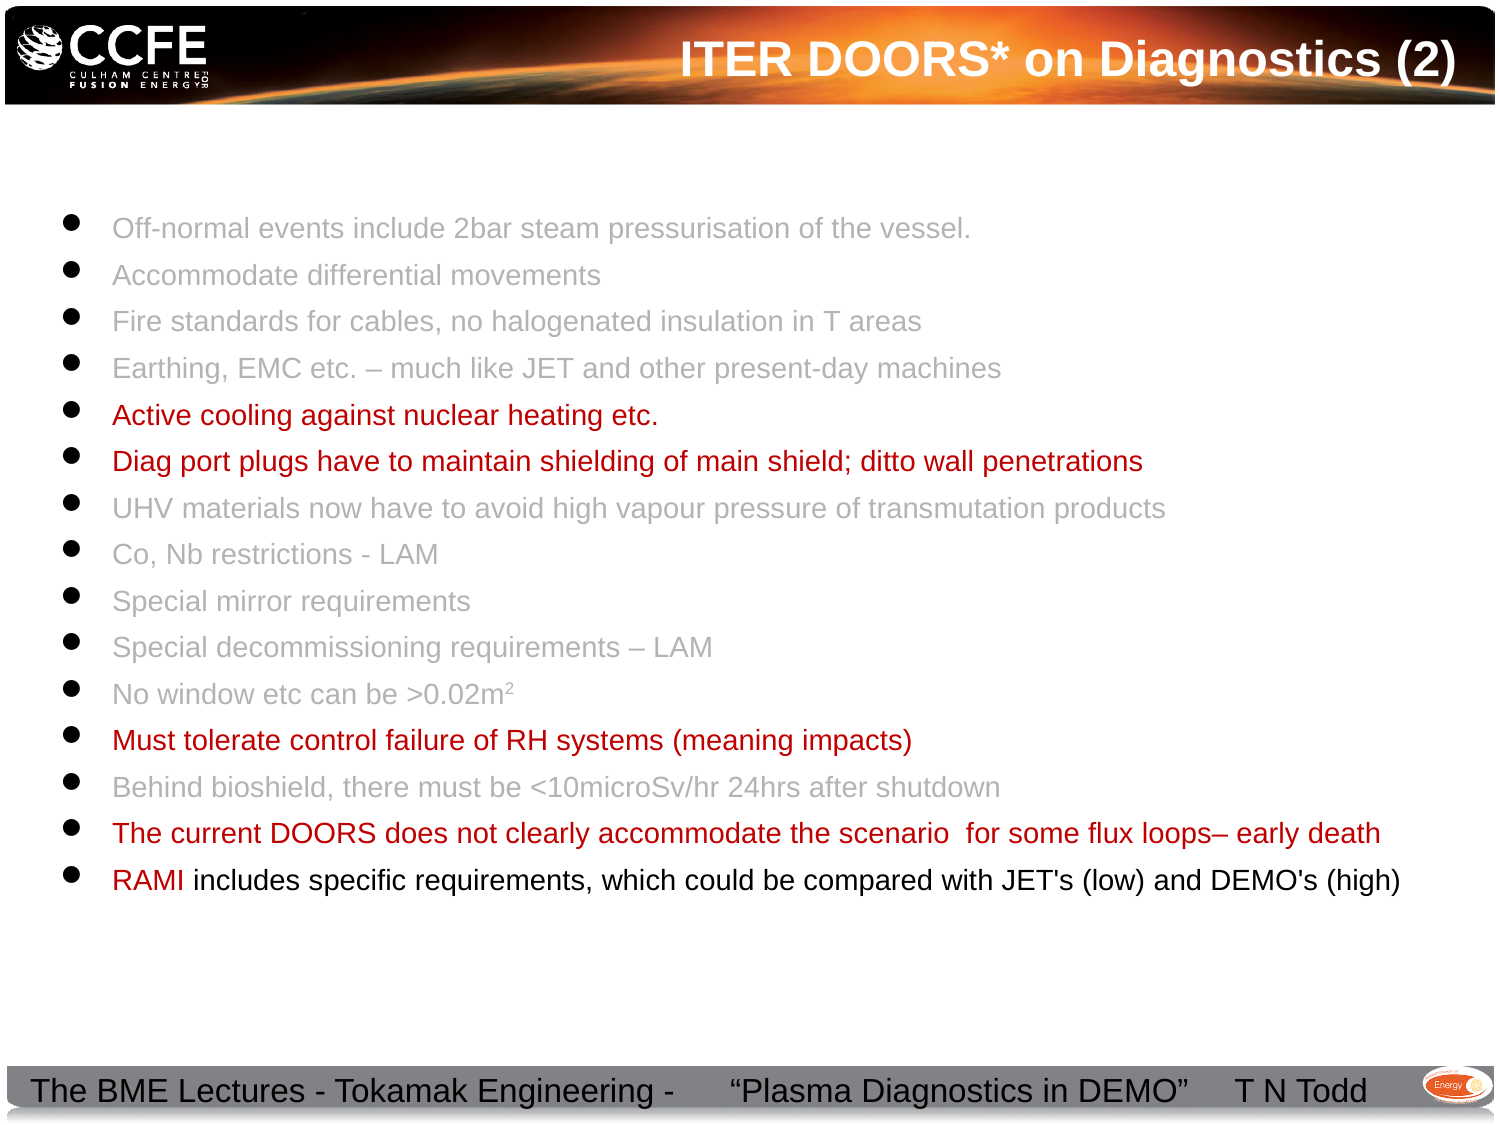

ITER DOORS* on Diagnostics (2)
Off-normal events include 2bar steam pressurisation of the vessel.
Accommodate differential movements
Fire standards for cables, no halogenated insulation in T areas
Earthing, EMC etc. – much like JET and other present-day machines
Active cooling against nuclear heating etc.
Diag port plugs have to maintain shielding of main shield; ditto wall penetrations
UHV materials now have to avoid high vapour pressure of transmutation products
Co, Nb restrictions - LAM
Special mirror requirements
Special decommissioning requirements – LAM
No window etc can be >0.02m2
Must tolerate control failure of RH systems (meaning impacts)
Behind bioshield, there must be <10microSv/hr 24hrs after shutdown
The current DOORS does not clearly accommodate the scenario for some flux loops– early death
RAMI includes specific requirements, which could be compared with JET's (low) and DEMO's (high)